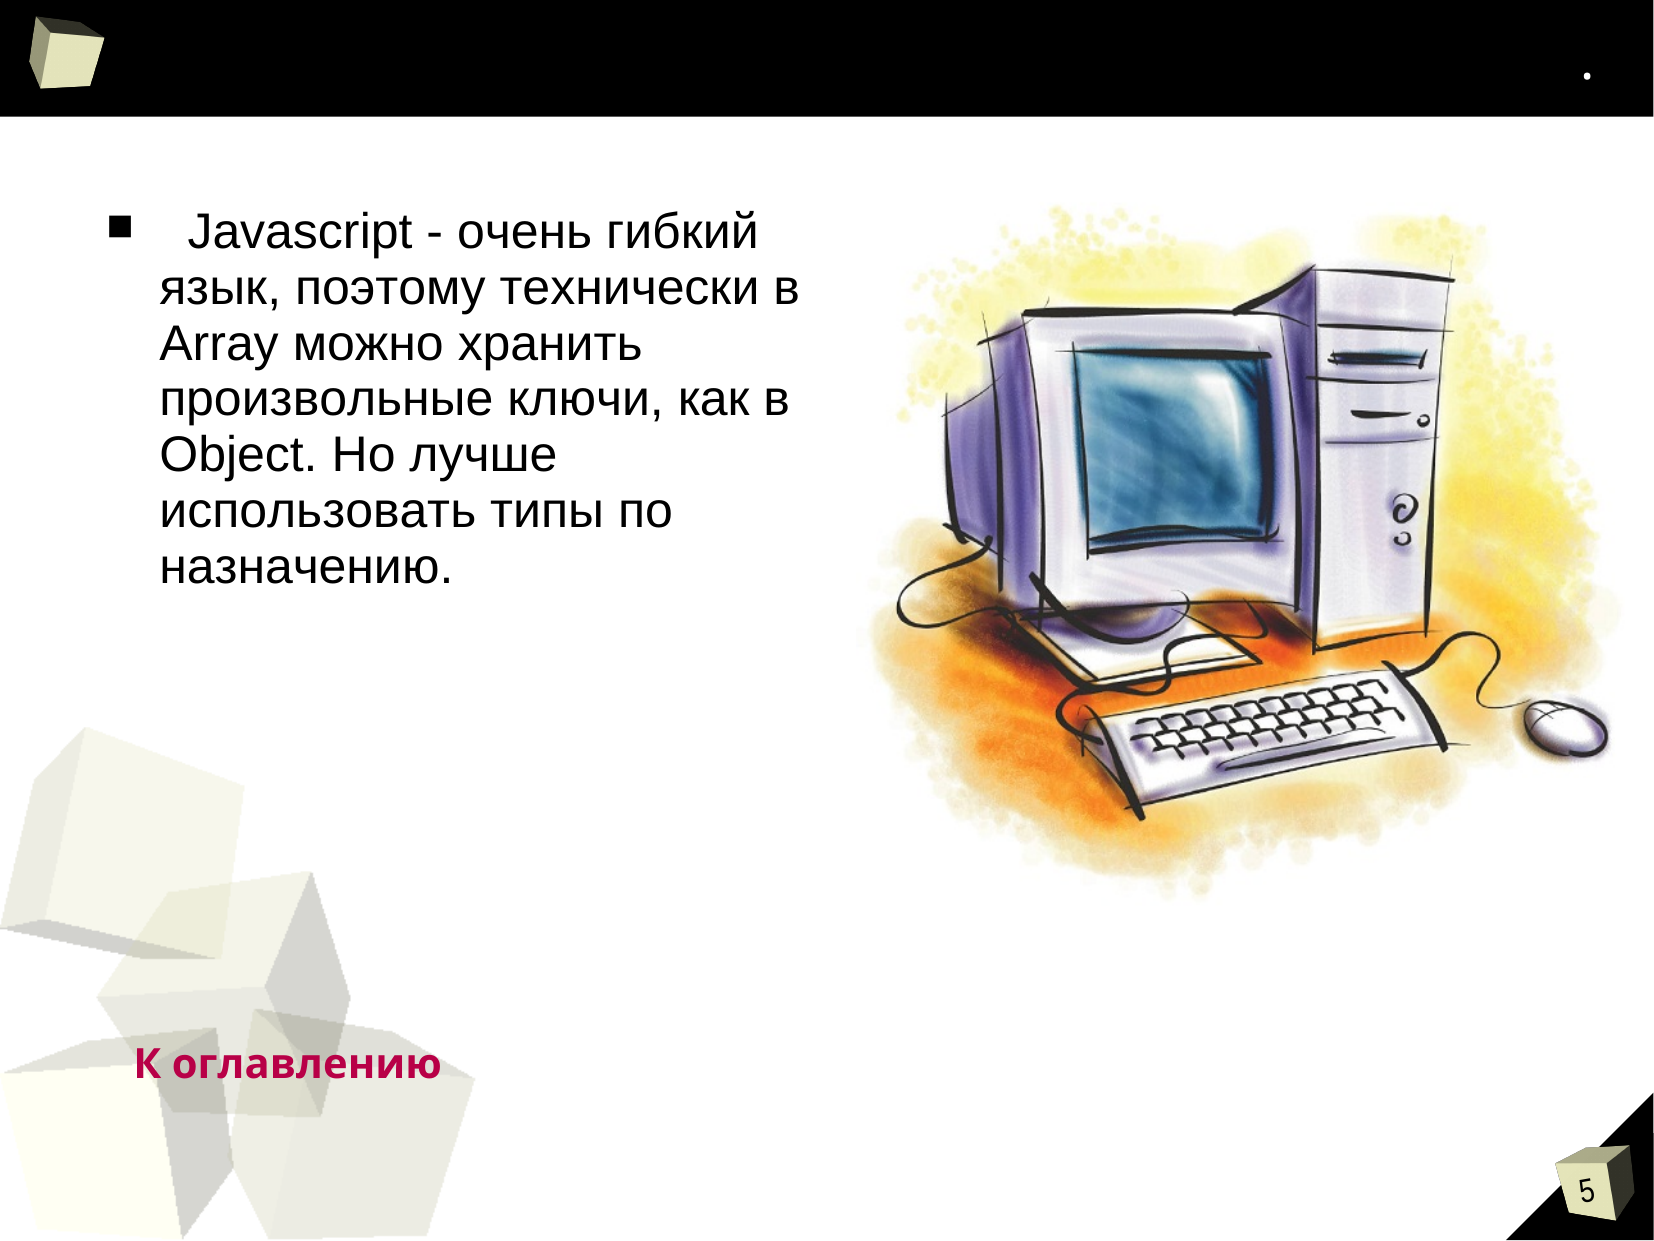

# .
 Javascript - очень гибкий язык, поэтому технически в Array можно хранить произвольные ключи, как в Object. Но лучше использовать типы по назначению.
 К оглавлению